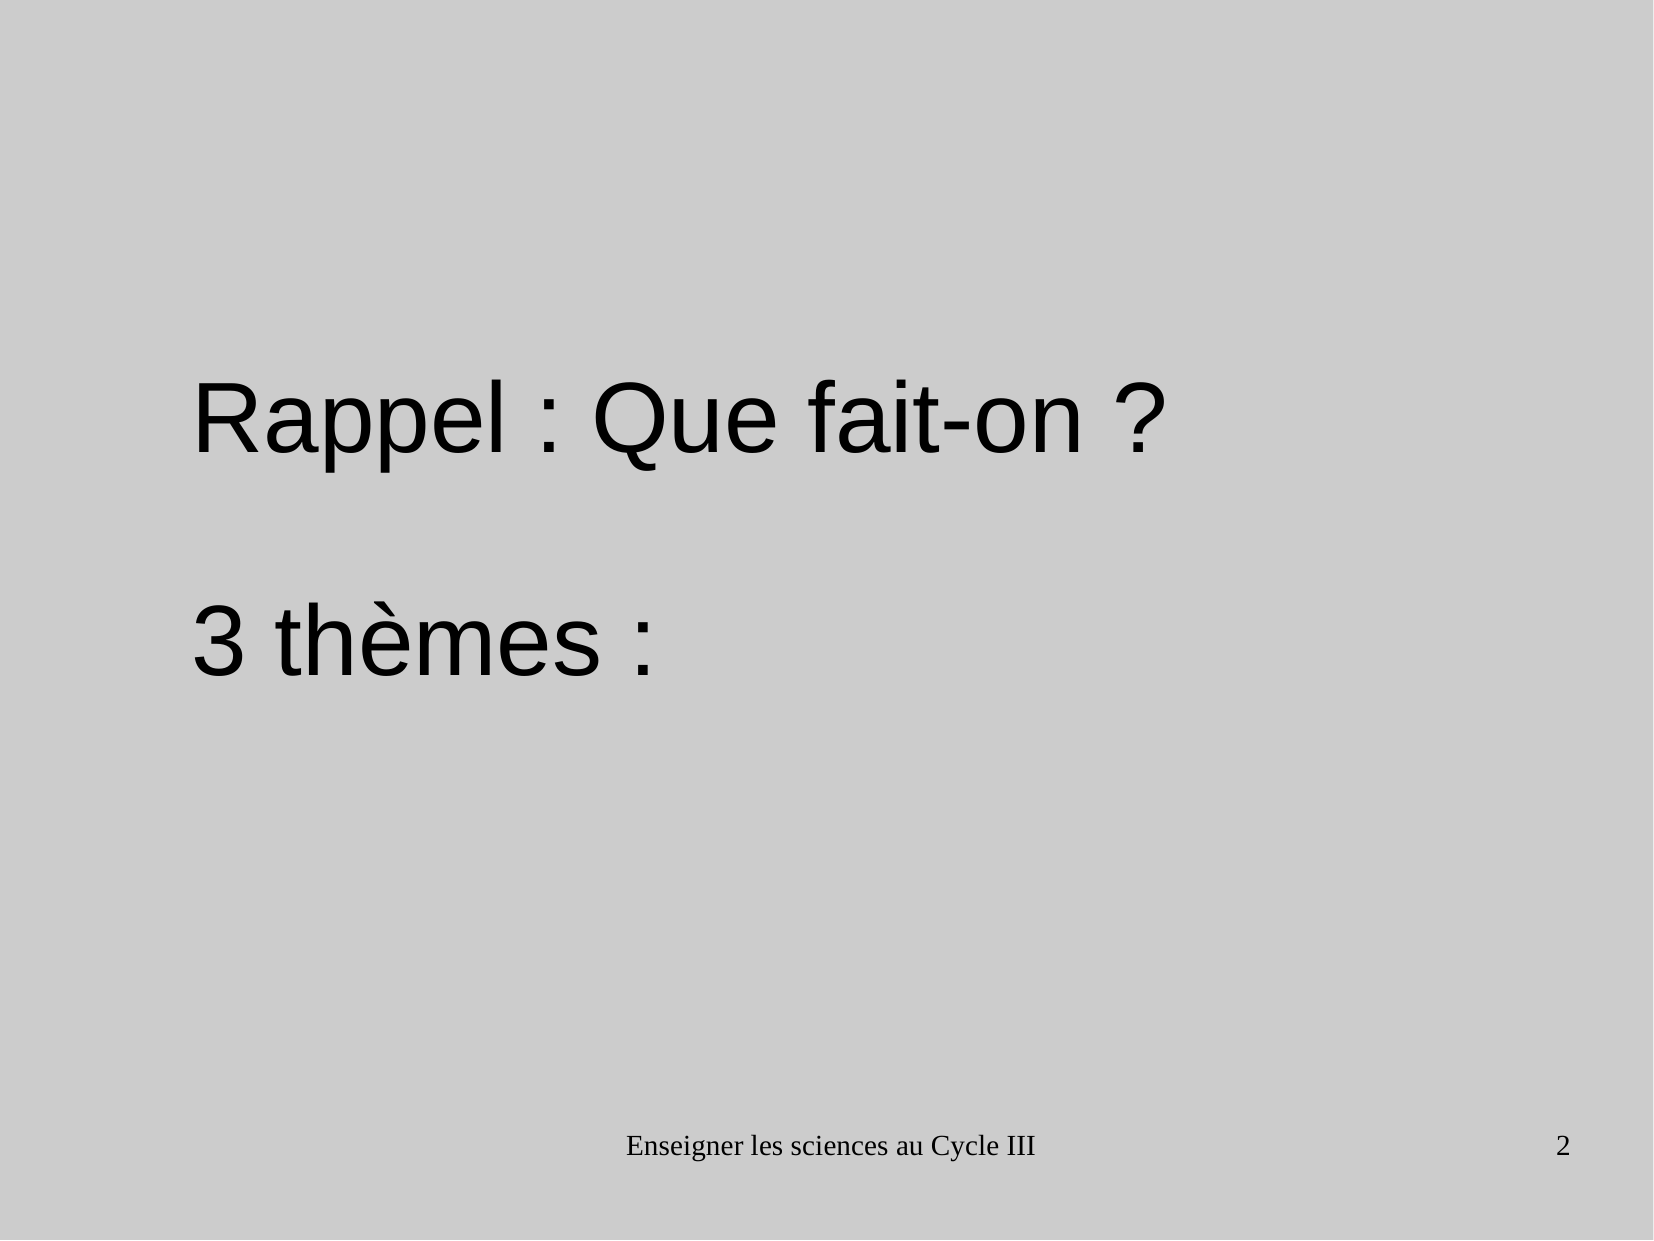

Rappel : Que fait-on ?
3 thèmes :
 Enseigner les sciences au Cycle III
2